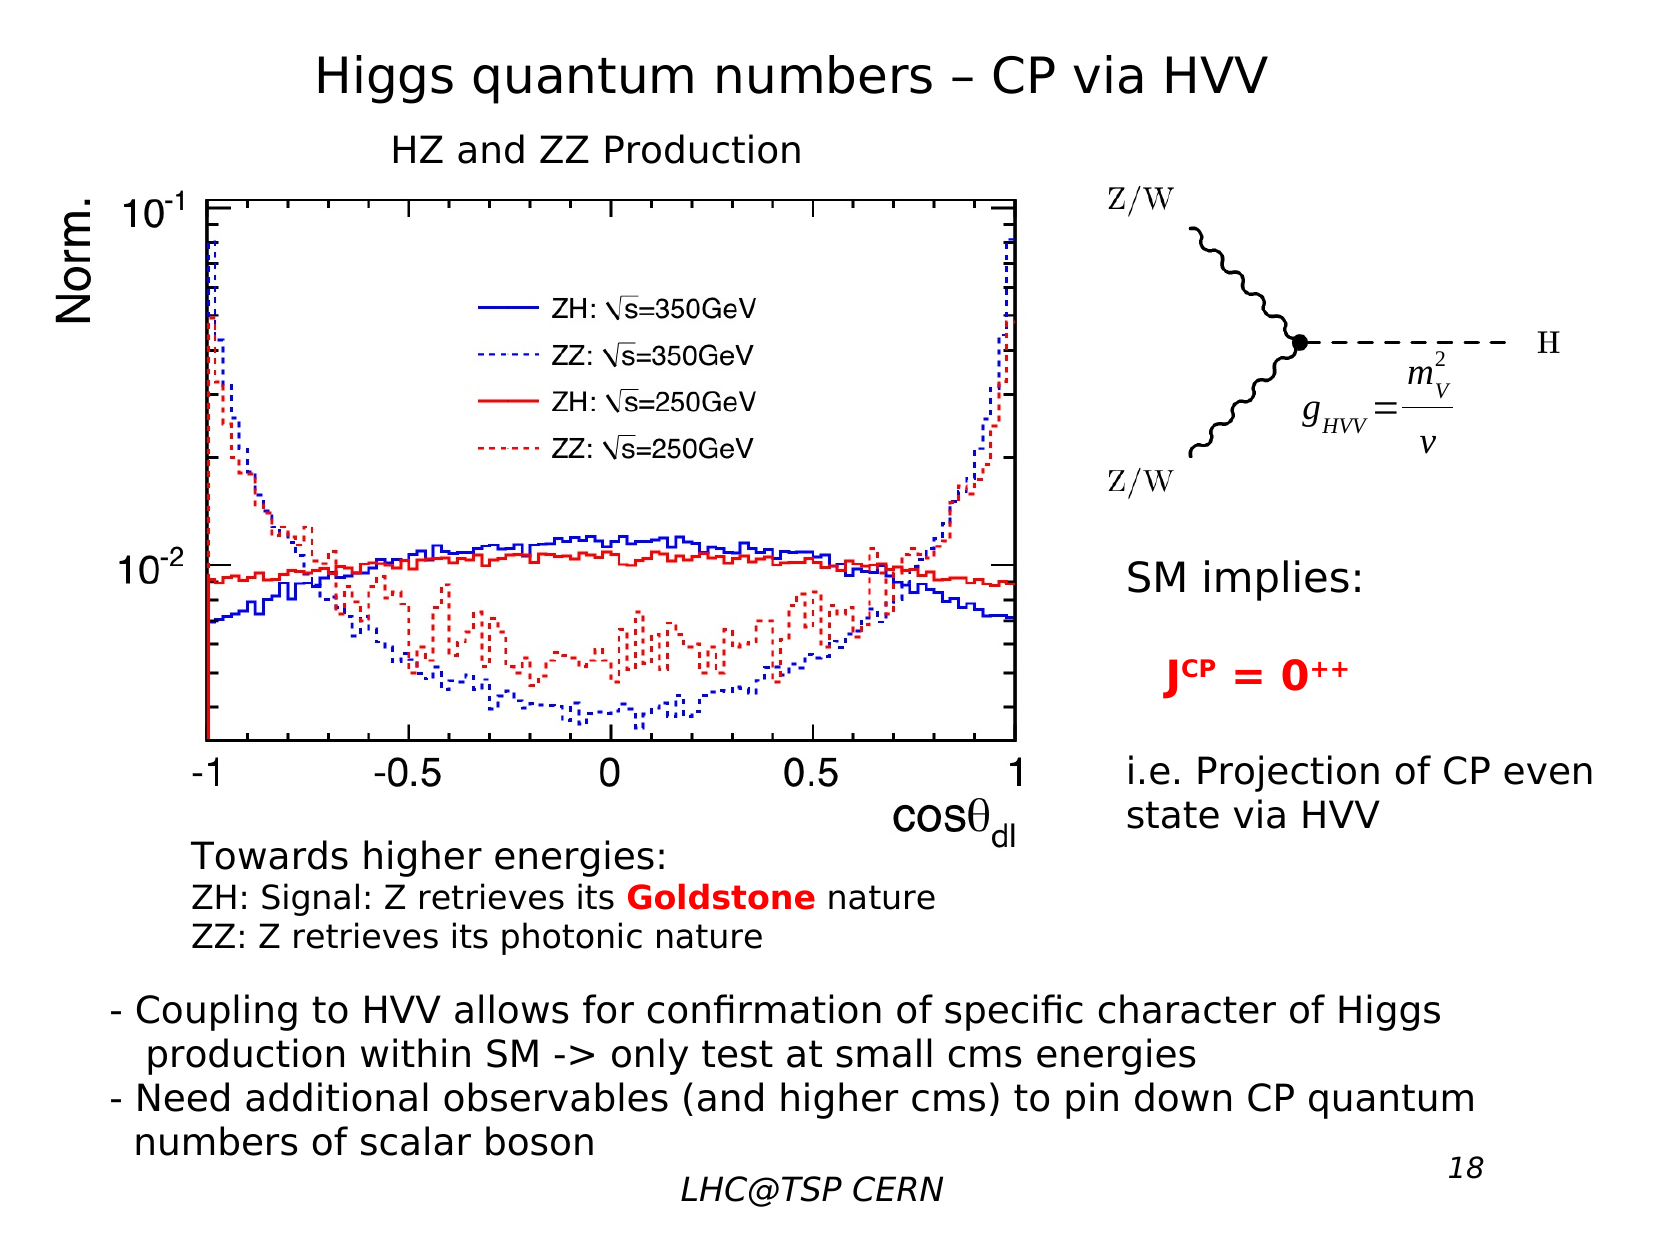

Higgs quantum numbers – CP via HVV
HZ and ZZ Production
SM implies:
 JCP = 0++
i.e. Projection of CP even state via HVV
Towards higher energies:
ZH: Signal: Z retrieves its Goldstone nature
ZZ: Z retrieves its photonic nature
- Coupling to HVV allows for confirmation of specific character of Higgs
 production within SM -> only test at small cms energies
- Need additional observables (and higher cms) to pin down CP quantum
 numbers of scalar boson
LHC@TSP CERN